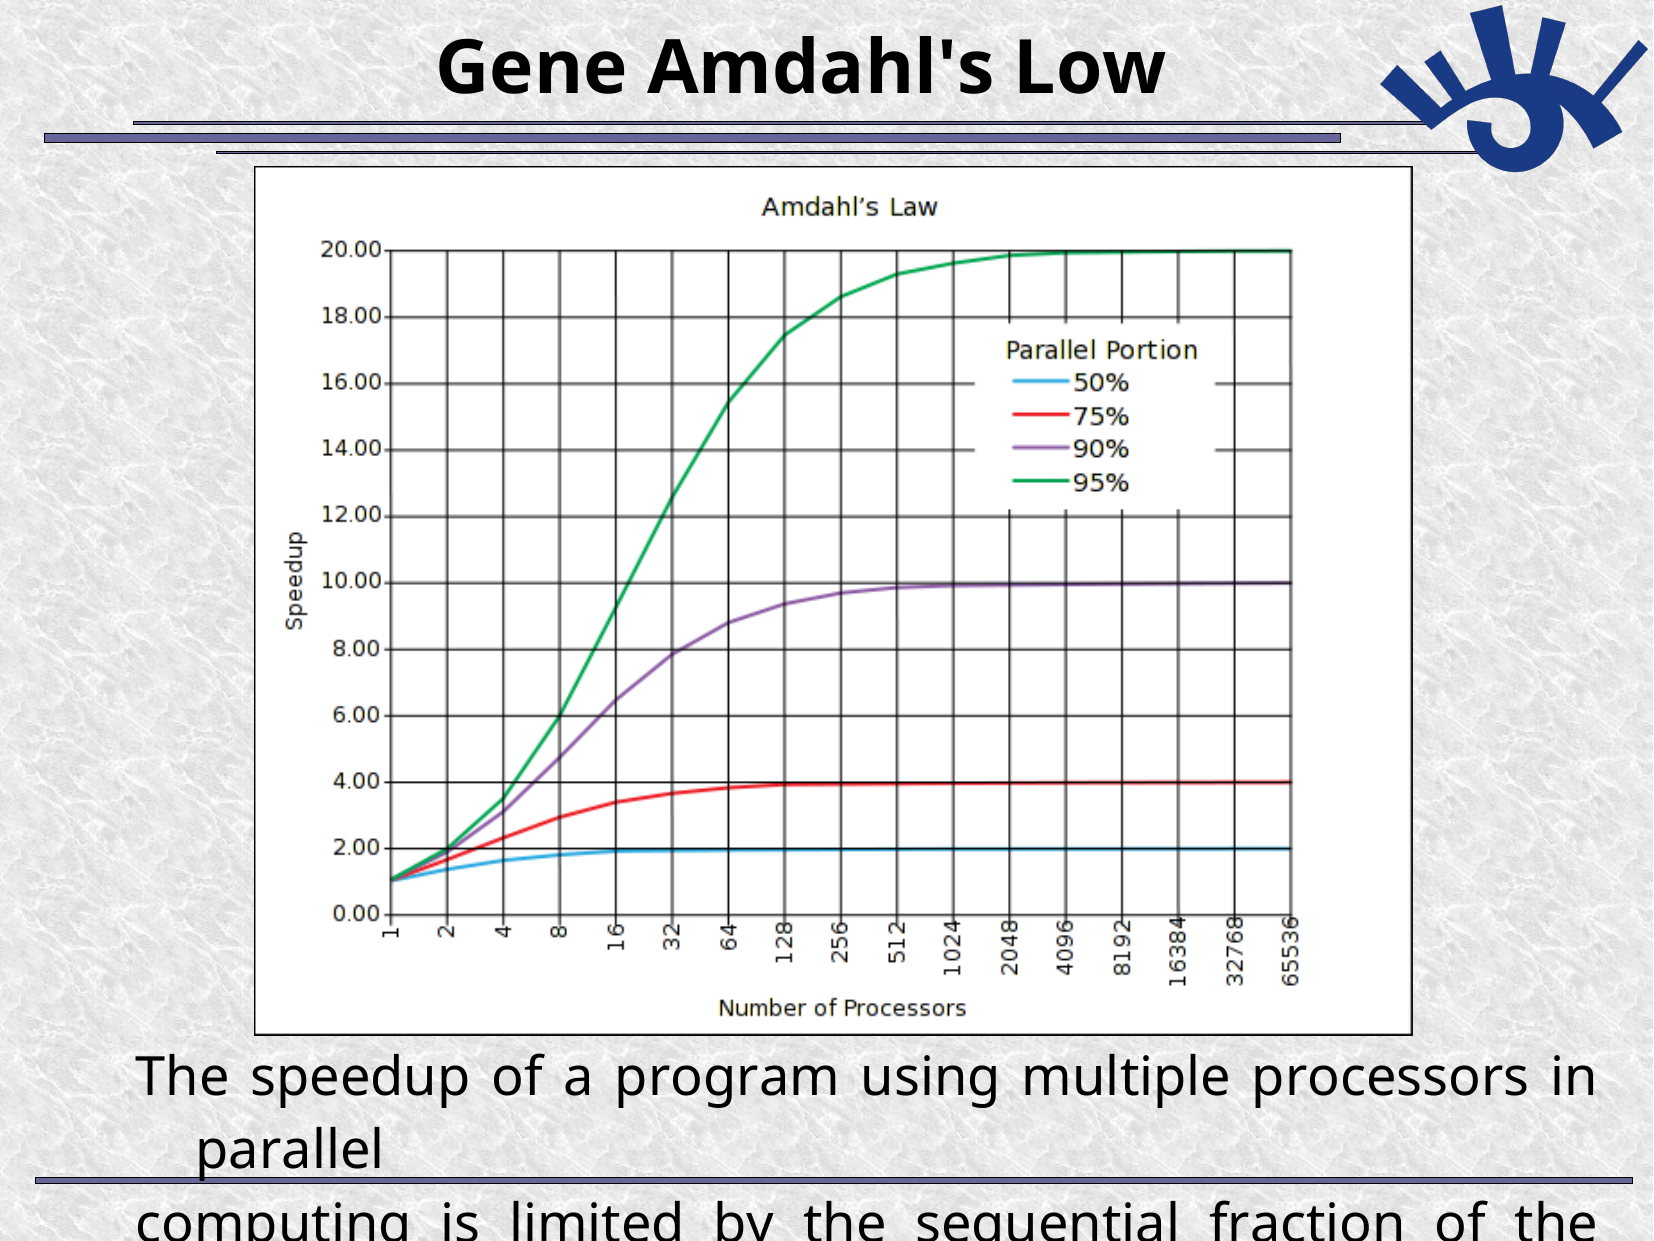

Gene Amdahl's Low
The speedup of a program using multiple processors in parallel
computing is limited by the sequential fraction of the program.